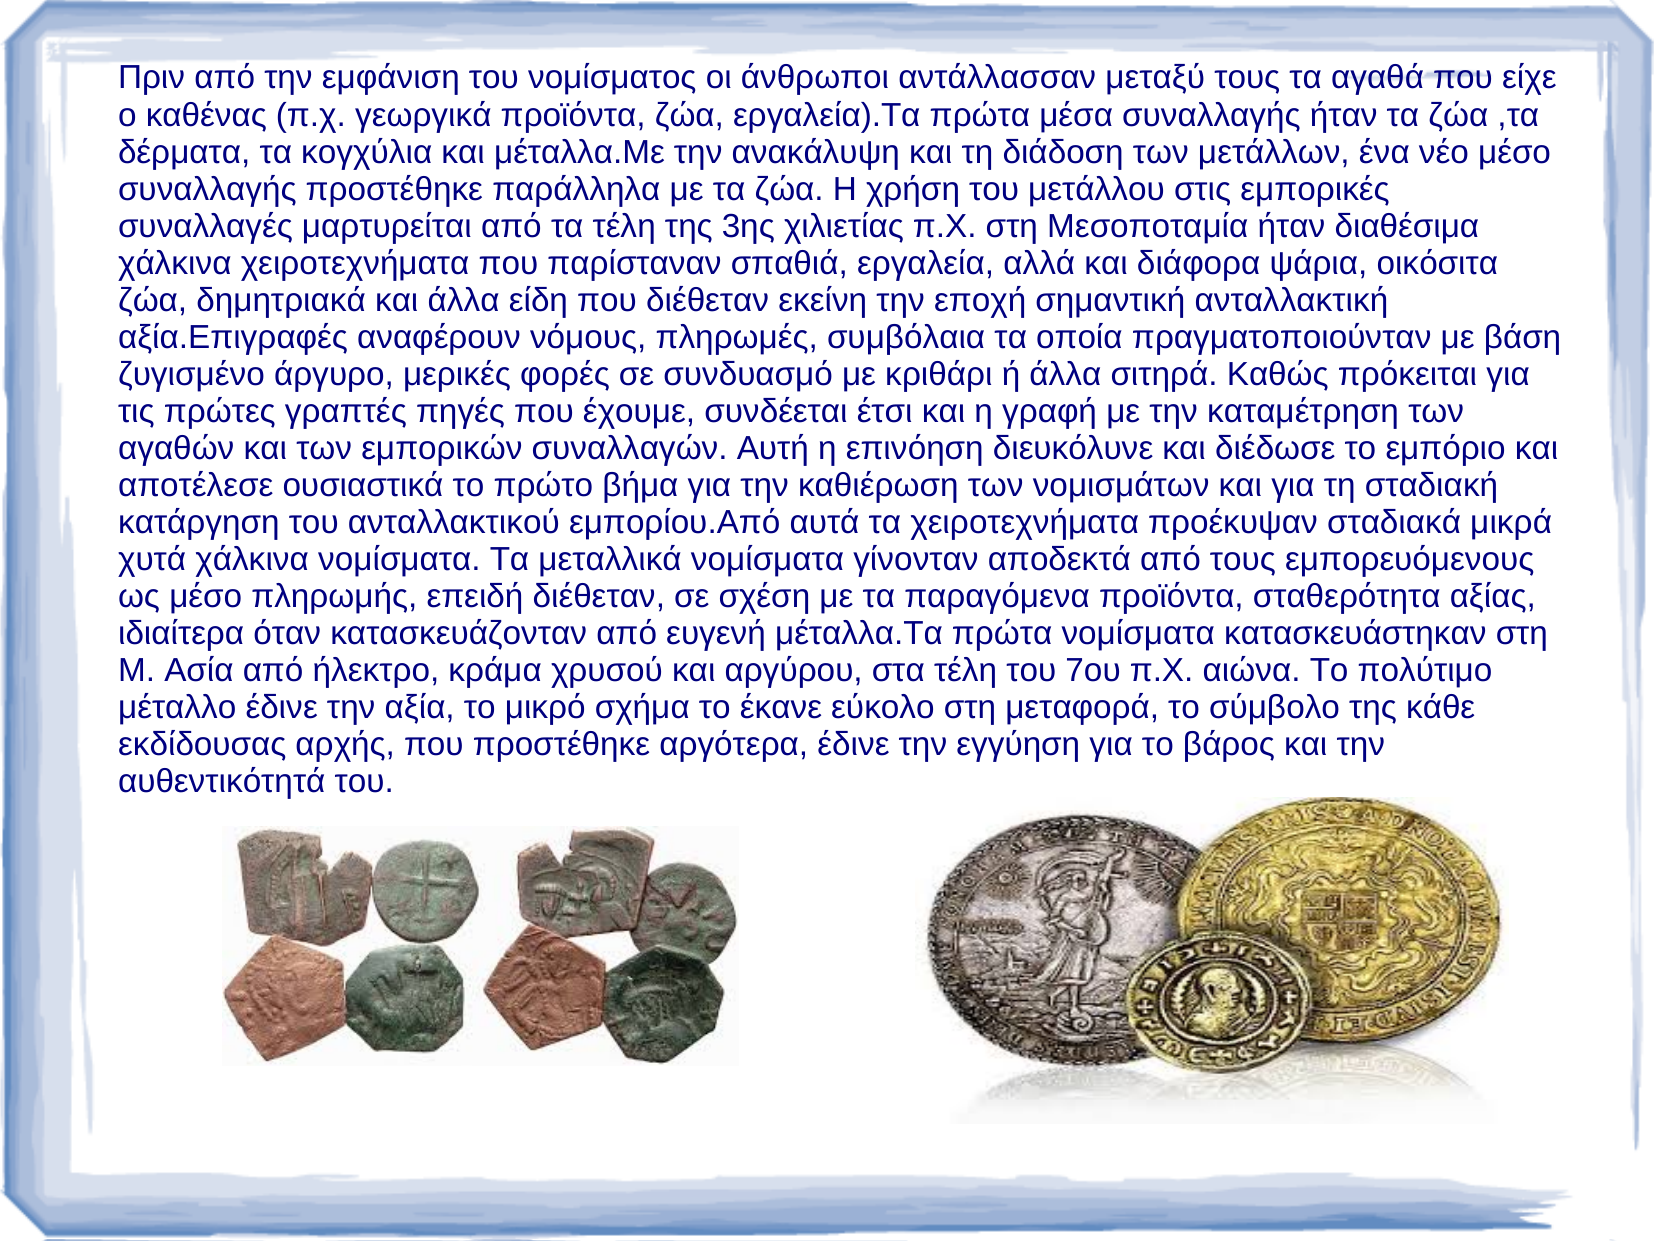

# Πριν από την εμφάνιση του νομίσματος οι άνθρωποι αντάλλασσαν μεταξύ τους τα αγαθά που είχε ο καθένας (π.χ. γεωργικά προϊόντα, ζώα, εργαλεία).Τα πρώτα μέσα συναλλαγής ήταν τα ζώα ,τα δέρματα, τα κογχύλια και μέταλλα.Με την ανακάλυψη και τη διάδοση των μετάλλων, ένα νέο μέσο συναλλαγής προστέθηκε παράλληλα με τα ζώα. Η χρήση του μετάλλου στις εμπορικές συναλλαγές μαρτυρείται από τα τέλη της 3ης χιλιετίας π.Χ. στη Μεσοποταμία ήταν διαθέσιμα χάλκινα χειροτεχνήματα που παρίσταναν σπαθιά, εργαλεία, αλλά και διάφορα ψάρια, οικόσιτα ζώα, δημητριακά και άλλα είδη που διέθεταν εκείνη την εποχή σημαντική ανταλλακτική αξία.Επιγραφές αναφέρουν νόμους, πληρωμές, συμβόλαια τα οποία πραγματοποιούνταν με βάση ζυγισμένο άργυρο, μερικές φορές σε συνδυασμό με κριθάρι ή άλλα σιτηρά. Καθώς πρόκειται για τις πρώτες γραπτές πηγές που έχουμε, συνδέεται έτσι και η γραφή με την καταμέτρηση των αγαθών και των εμπορικών συναλλαγών. Αυτή η επινόηση διευκόλυνε και διέδωσε το εμπόριο και αποτέλεσε ουσιαστικά το πρώτο βήμα για την καθιέρωση των νομισμάτων και για τη σταδιακή κατάργηση του ανταλλακτικού εμπορίου.Από αυτά τα χειροτεχνήματα προέκυψαν σταδιακά μικρά χυτά χάλκινα νομίσματα. Τα μεταλλικά νομίσματα γίνονταν αποδεκτά από τους εμπορευόμενους ως μέσο πληρωμής, επειδή διέθεταν, σε σχέση με τα παραγόμενα προϊόντα, σταθερότητα αξίας, ιδιαίτερα όταν κατασκευάζονταν από ευγενή μέταλλα.Τα πρώτα νομίσματα κατασκευάστηκαν στη Μ. Ασία από ήλεκτρο, κράμα χρυσού και αργύρου, στα τέλη του 7ου π.Χ. αιώνα. Το πολύτιμο μέταλλο έδινε την αξία, το μικρό σχήμα το έκανε εύκολο στη μεταφορά, το σύμβολο της κάθε εκδίδουσας αρχής, που προστέθηκε αργότερα, έδινε την εγγύηση για το βάρος και την αυθεντικότητά του.